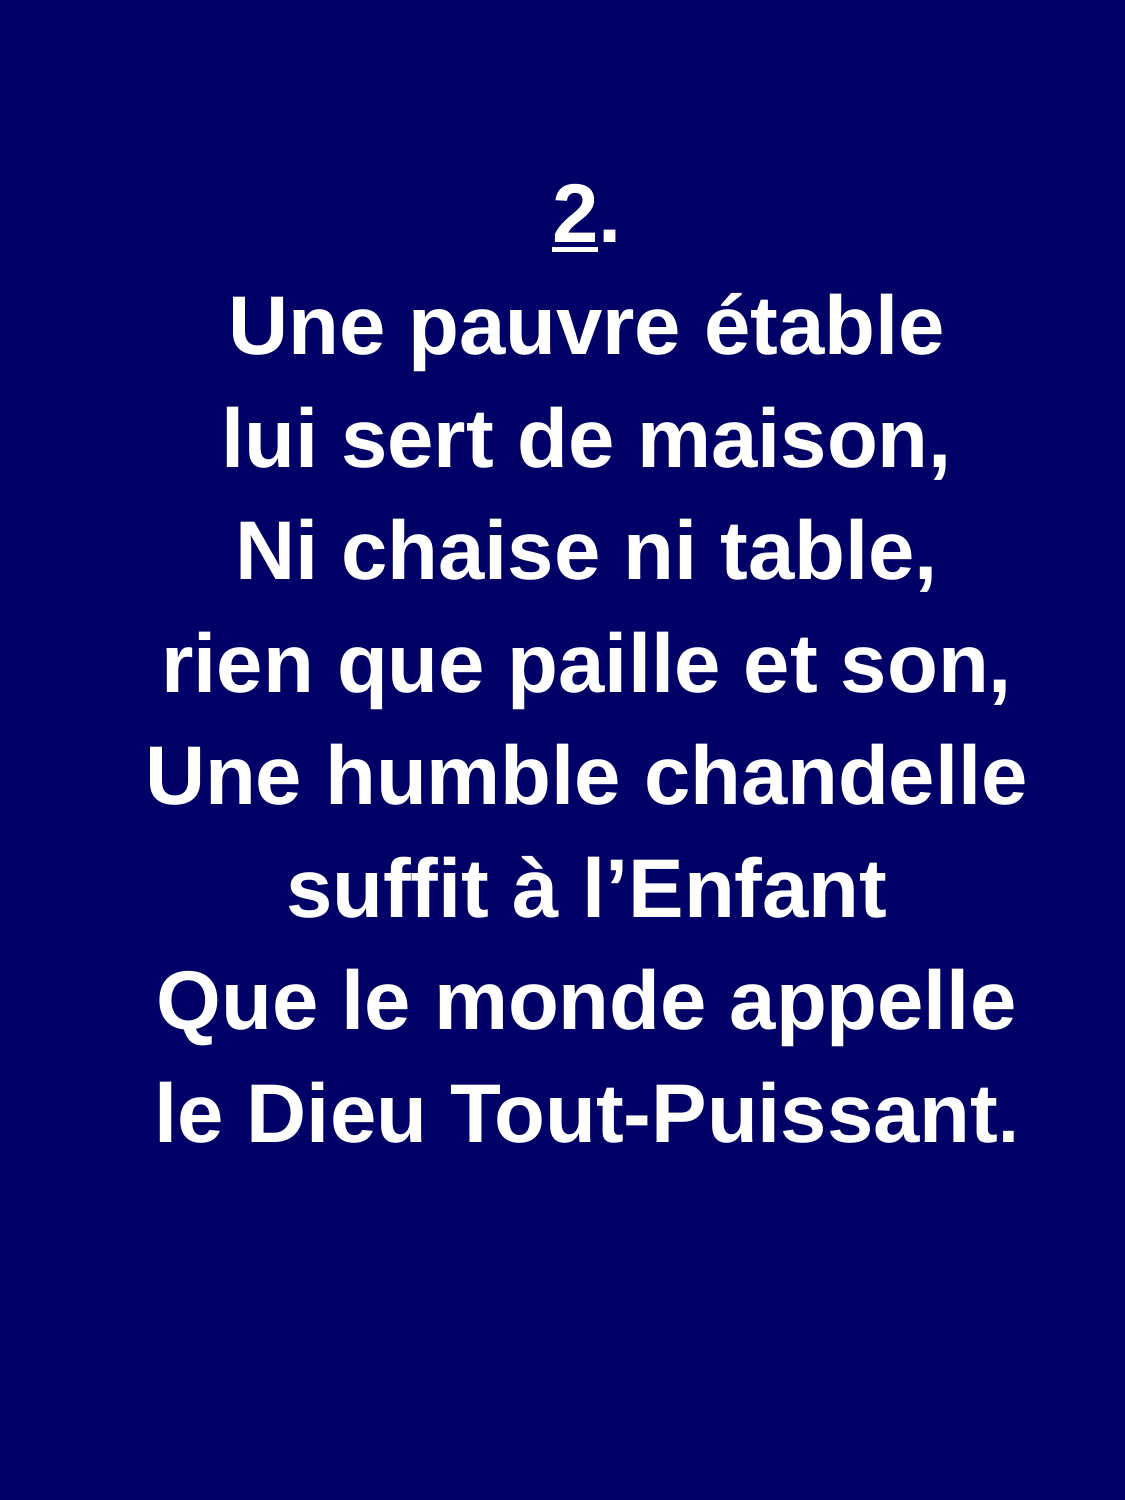

# 2.
Une pauvre étable
lui sert de maison,
Ni chaise ni table,
rien que paille et son,
Une humble chandelle
suffit à l’Enfant
Que le monde appelle
le Dieu Tout-Puissant.